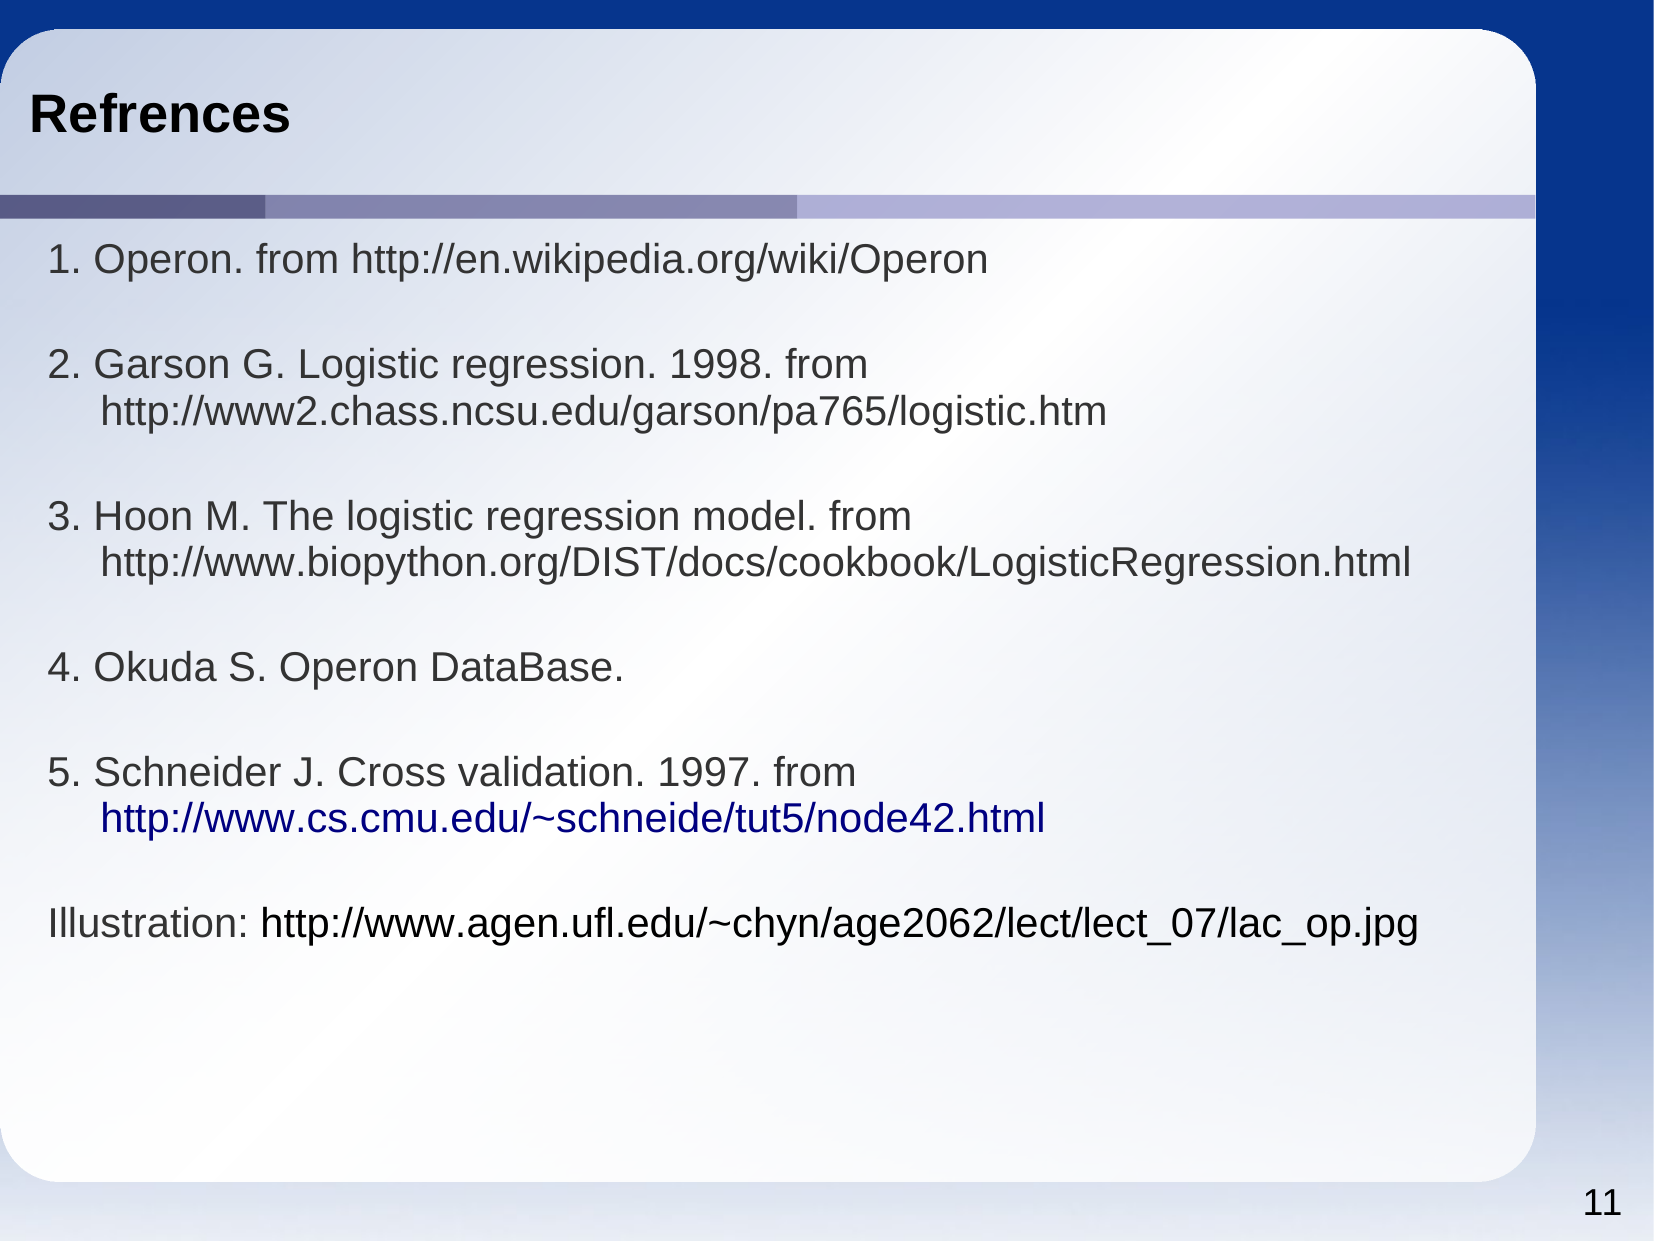

# Refrences
1. Operon. from http://en.wikipedia.org/wiki/Operon
2. Garson G. Logistic regression. 1998. from http://www2.chass.ncsu.edu/garson/pa765/logistic.htm
3. Hoon M. The logistic regression model. from http://www.biopython.org/DIST/docs/cookbook/LogisticRegression.html
4. Okuda S. Operon DataBase.
5. Schneider J. Cross validation. 1997. from http://www.cs.cmu.edu/~schneide/tut5/node42.html
Illustration: http://www.agen.ufl.edu/~chyn/age2062/lect/lect_07/lac_op.jpg
11